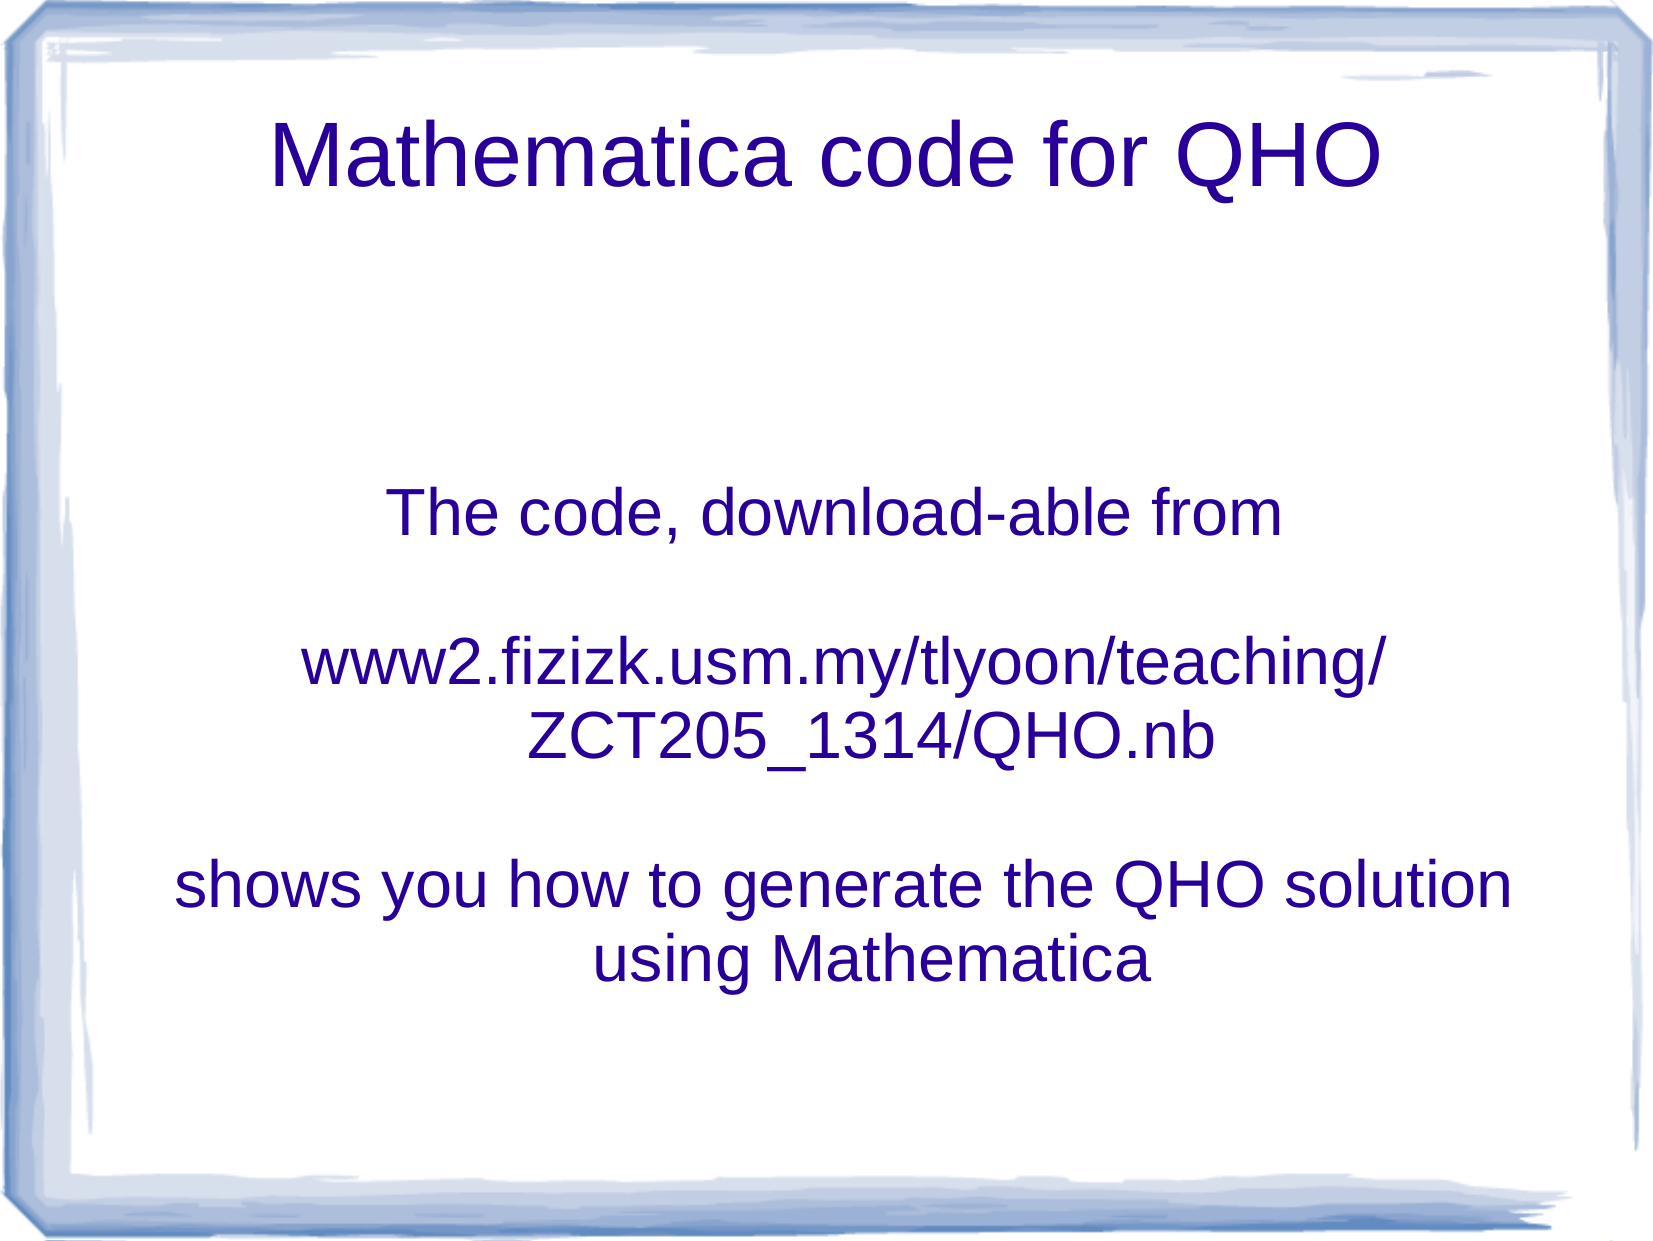

# Mathematica code for QHO
The code, download-able from
www2.fizizk.usm.my/tlyoon/teaching/ZCT205_1314/QHO.nb
shows you how to generate the QHO solution using Mathematica